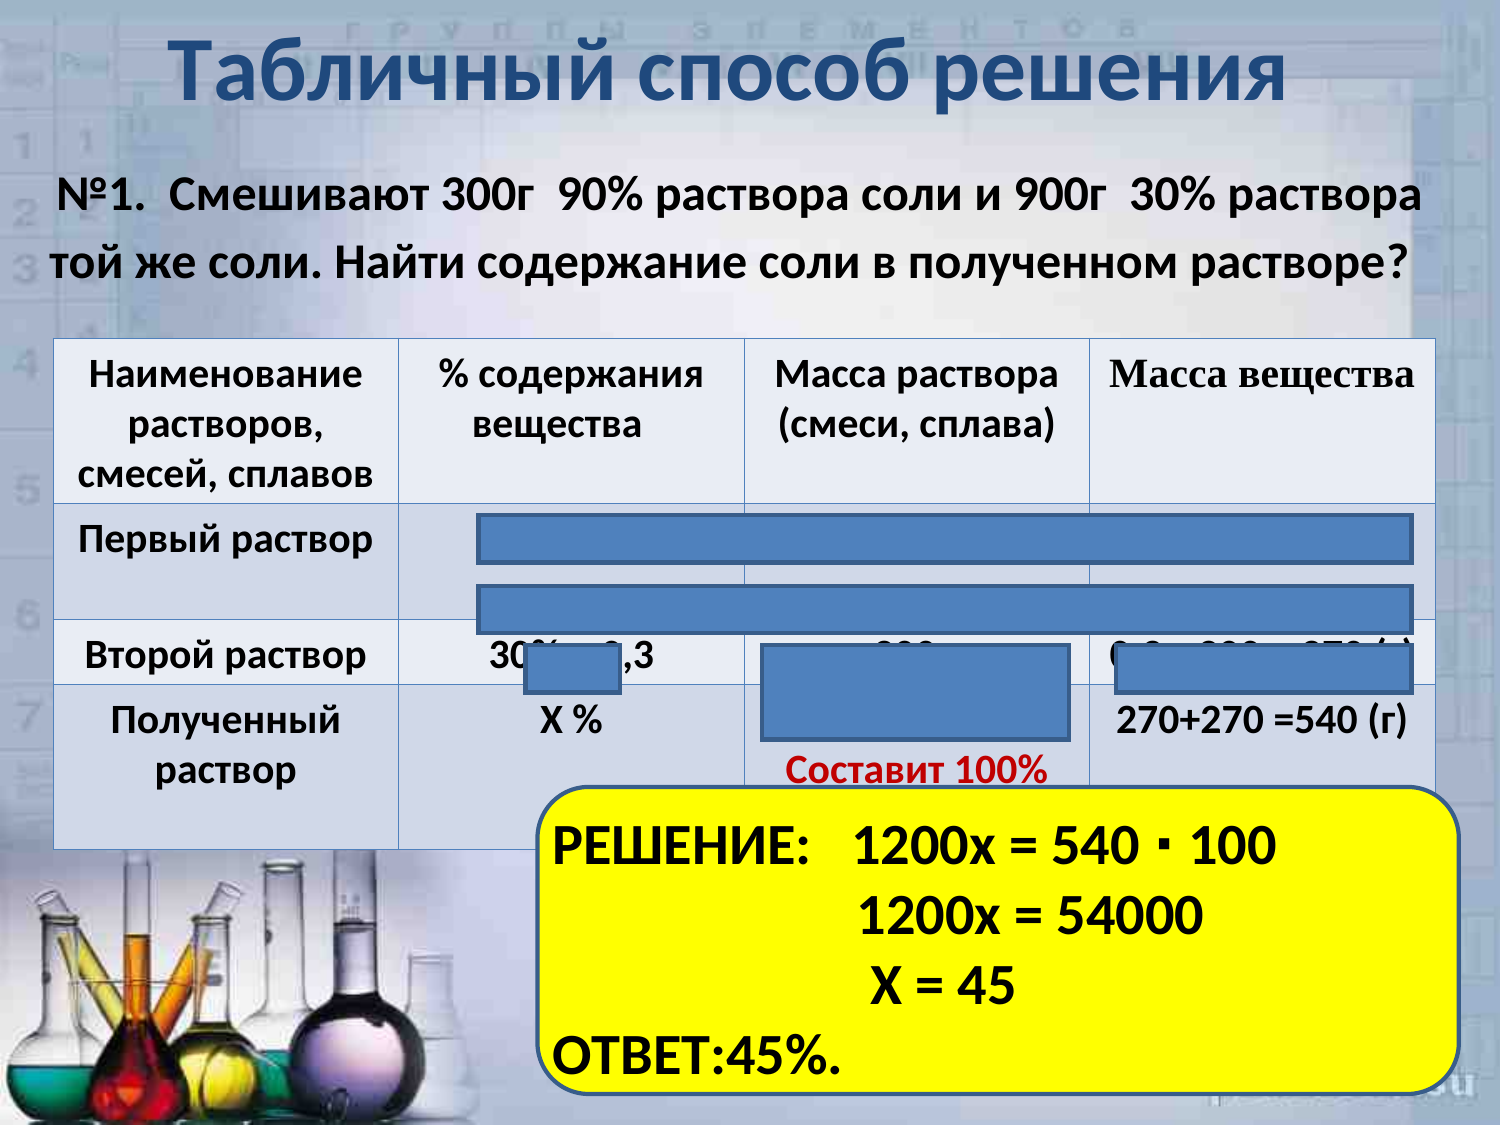

# Табличный способ решения №1. Смешивают 300г 90% раствора соли и 900г 30% раствора той же соли. Найти содержание соли в полученном растворе?
| Наименование растворов, смесей, сплавов | % содержания вещества | Масса раствора (смеси, сплава) | Масса вещества |
| --- | --- | --- | --- |
| Первый раствор | 90% = 0,9 | 300 г | 0,9 ∙ 300 = 270 (г) |
| Второй раствор | 30% = 0,3 | 900 г | 0,3 ∙ 900 = 270 (г) |
| Полученный раствор | Х % | 300+900=1200 (г) Составит 100% | 270+270 =540 (г) |
РЕШЕНИЕ: 1200х = 540 ∙ 100
 1200х = 54000
 Х = 45
ОТВЕТ:45%.